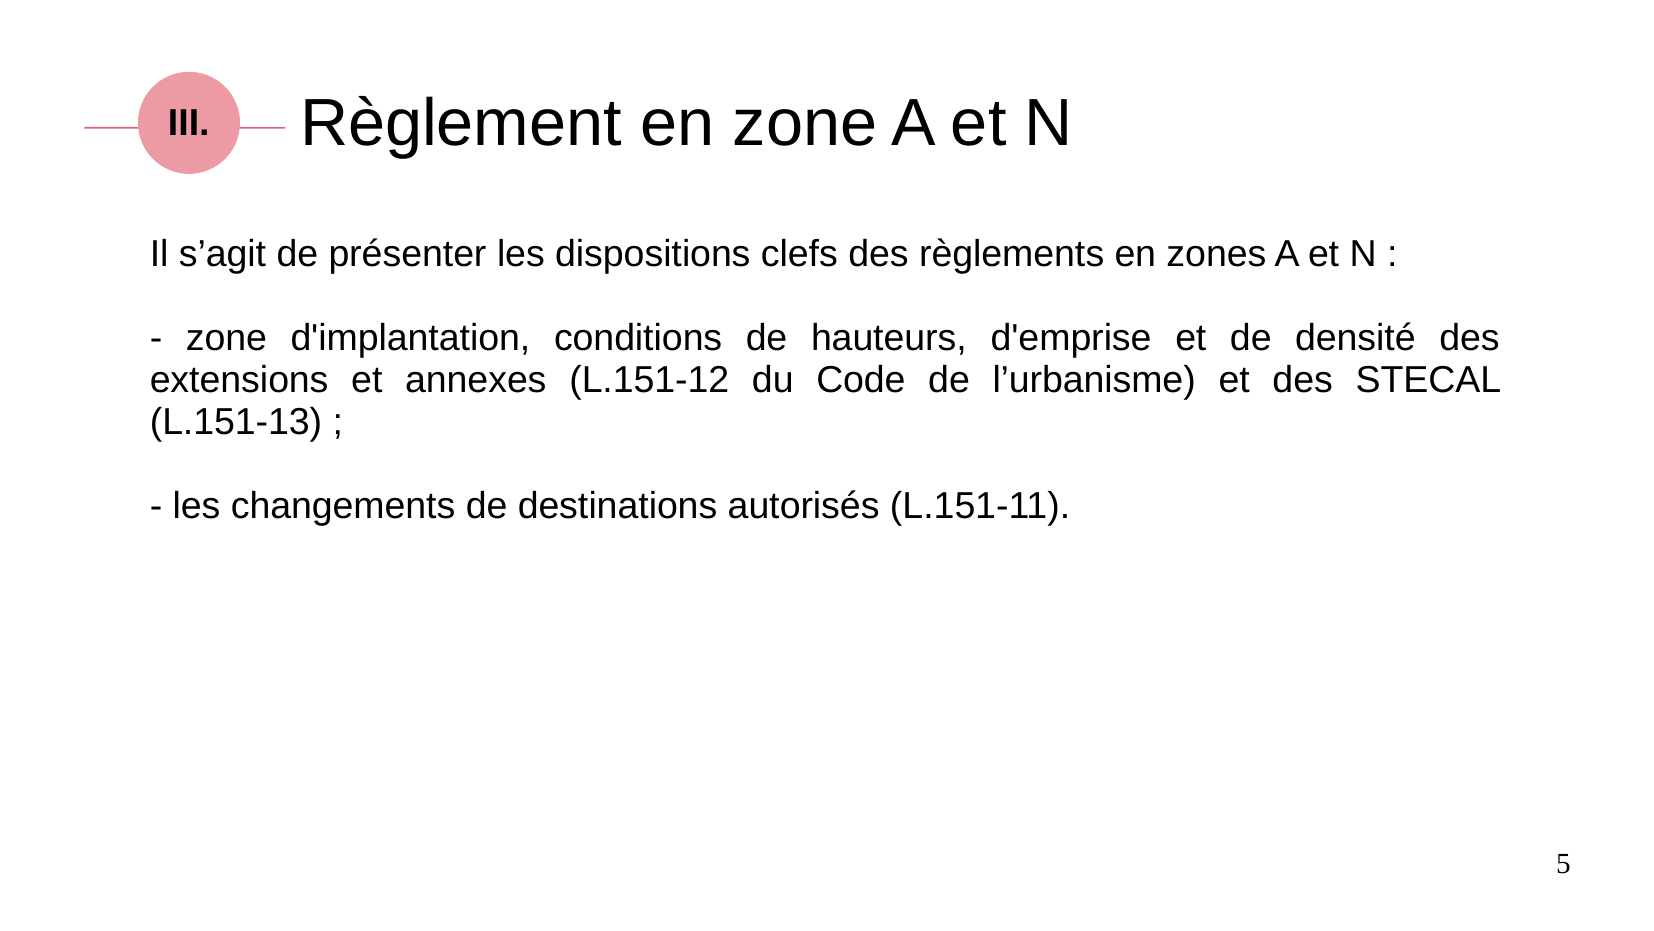

# Règlement en zone A et N
III.
Il s’agit de présenter les dispositions clefs des règlements en zones A et N :
- zone d'implantation, conditions de hauteurs, d'emprise et de densité des extensions et annexes (L.151-12 du Code de l’urbanisme) et des STECAL (L.151-13) ;
- les changements de destinations autorisés (L.151-11).
5